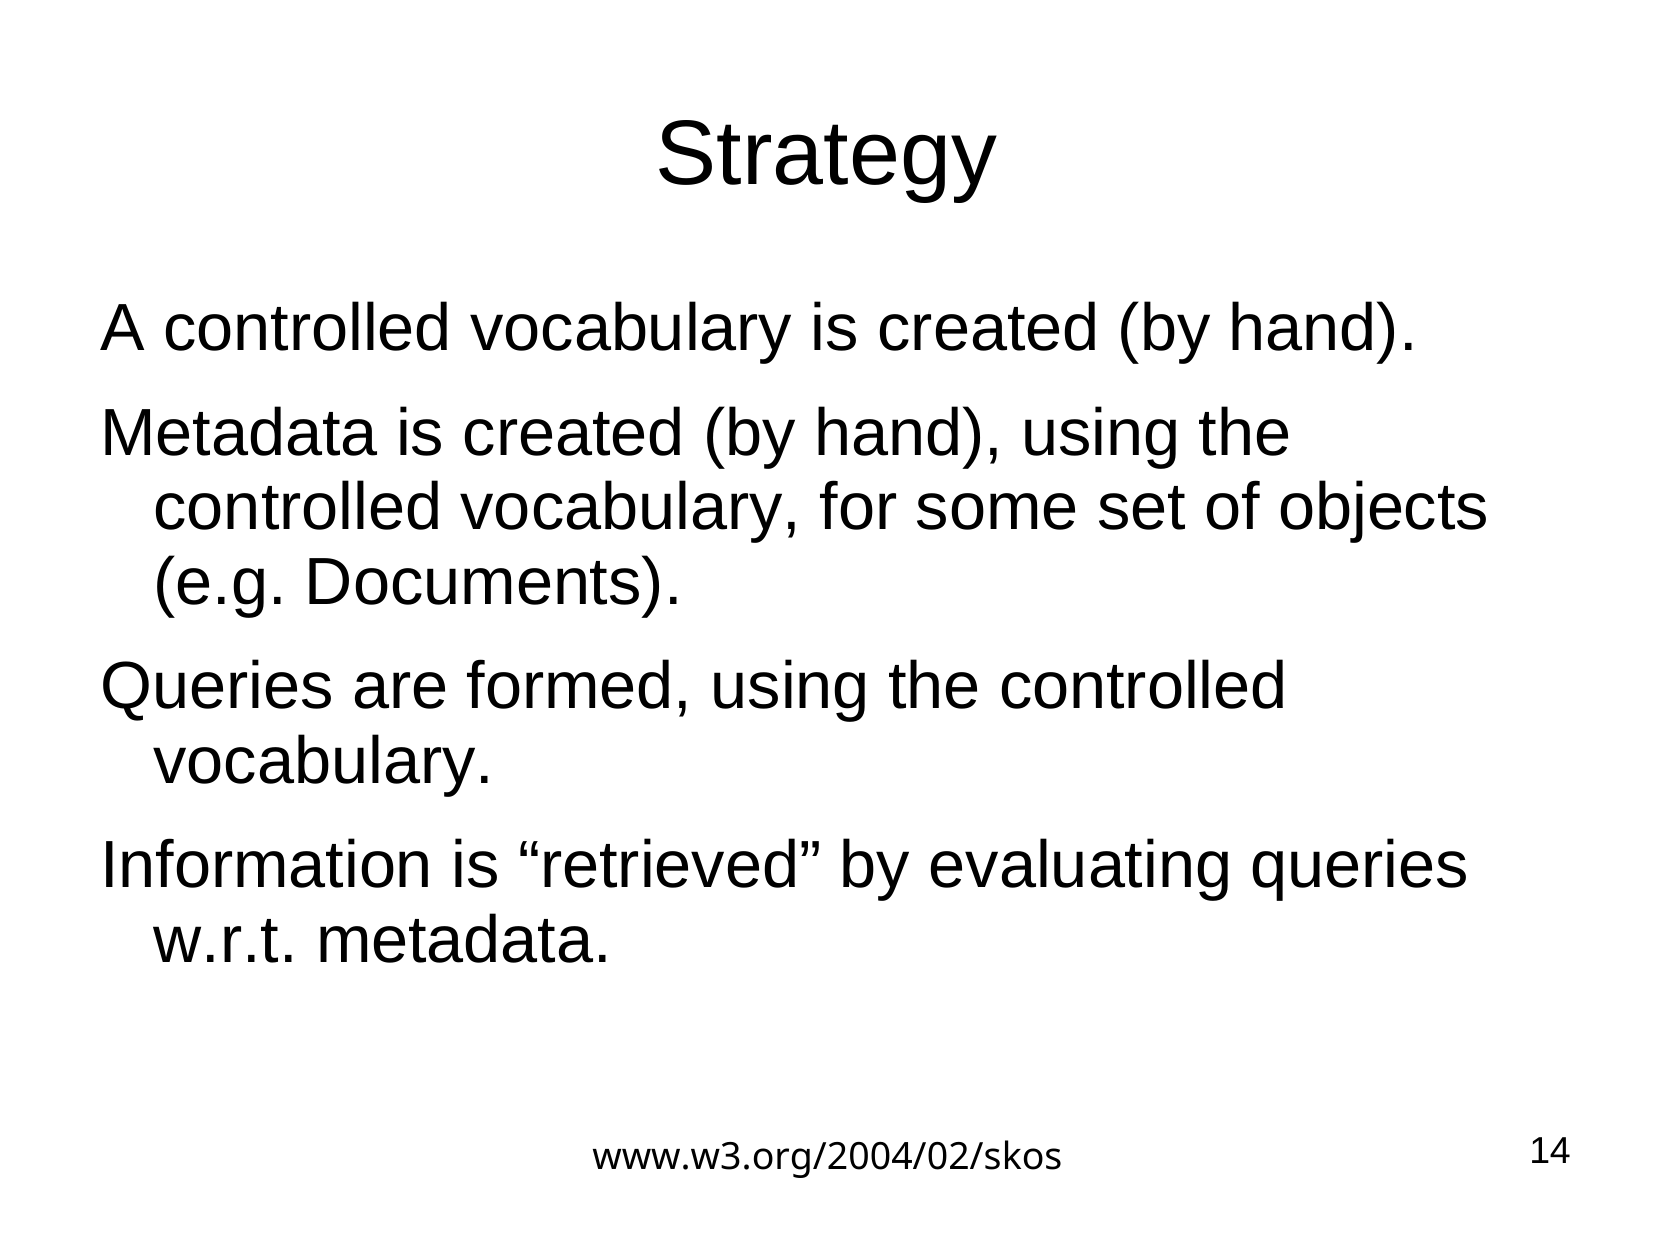

# Strategy
A controlled vocabulary is created (by hand).
Metadata is created (by hand), using the controlled vocabulary, for some set of objects (e.g. Documents).
Queries are formed, using the controlled vocabulary.
Information is “retrieved” by evaluating queries w.r.t. metadata.
www.w3.org/2004/02/skos
14